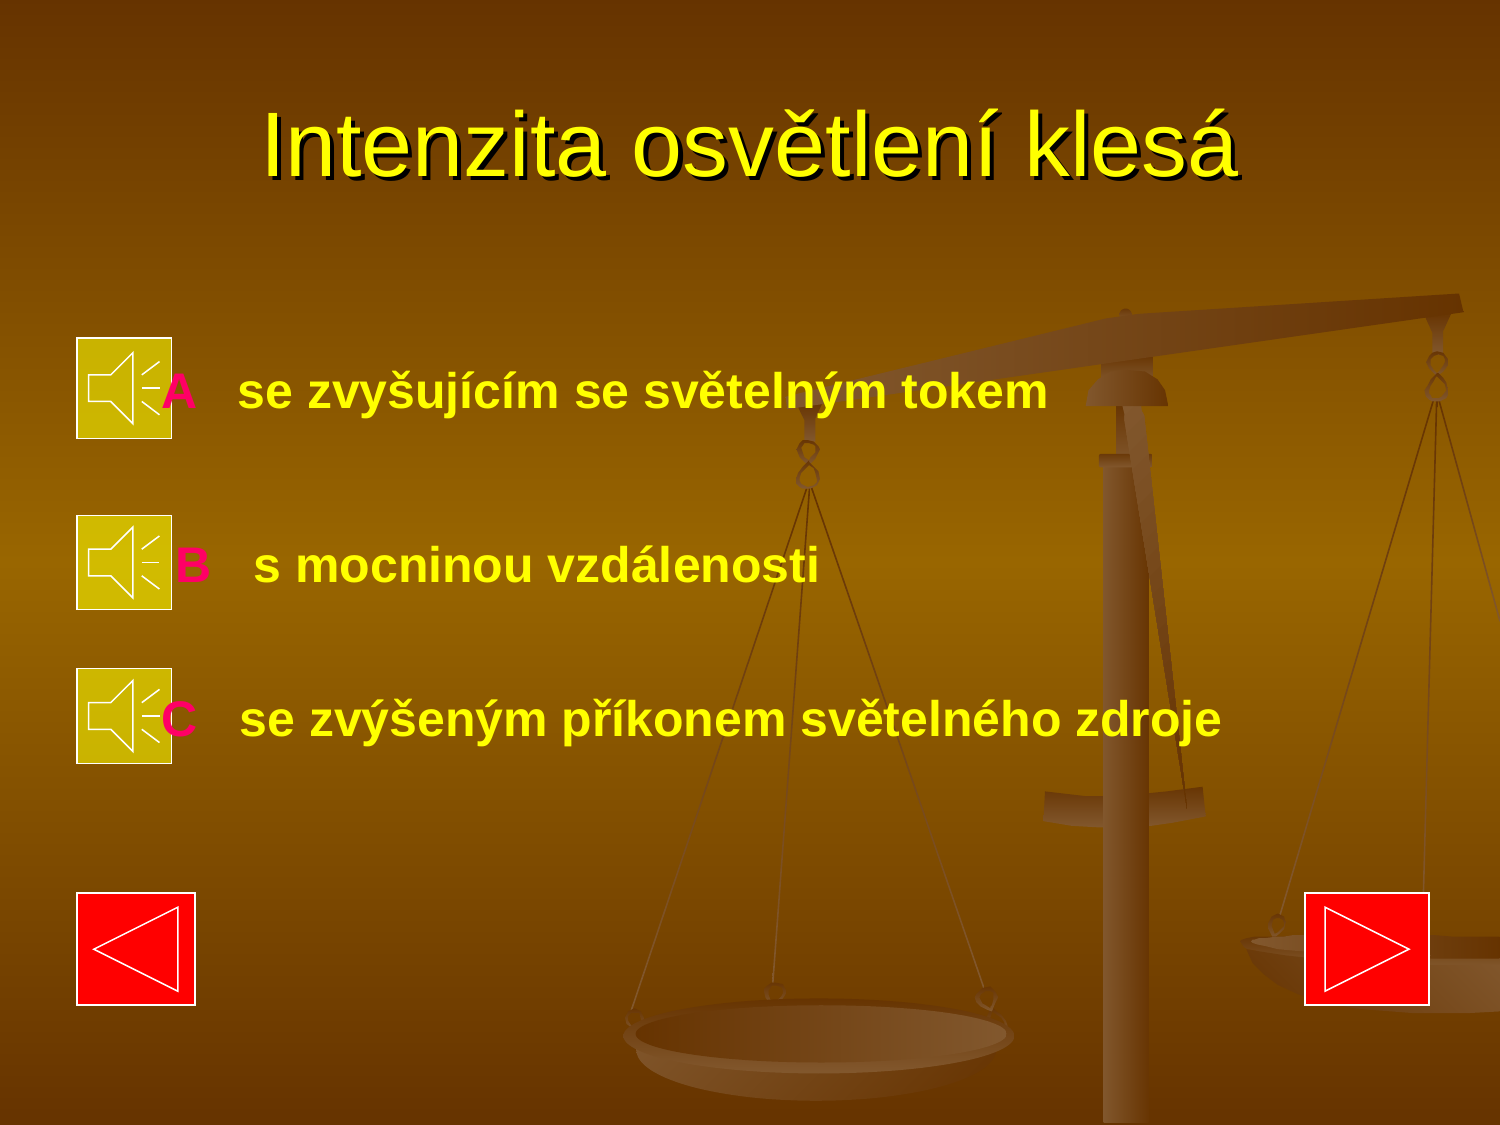

# Intenzita osvětlení klesá
 A se zvyšujícím se světelným tokem
 B s mocninou vzdálenosti
 C se zvýšeným příkonem světelného zdroje